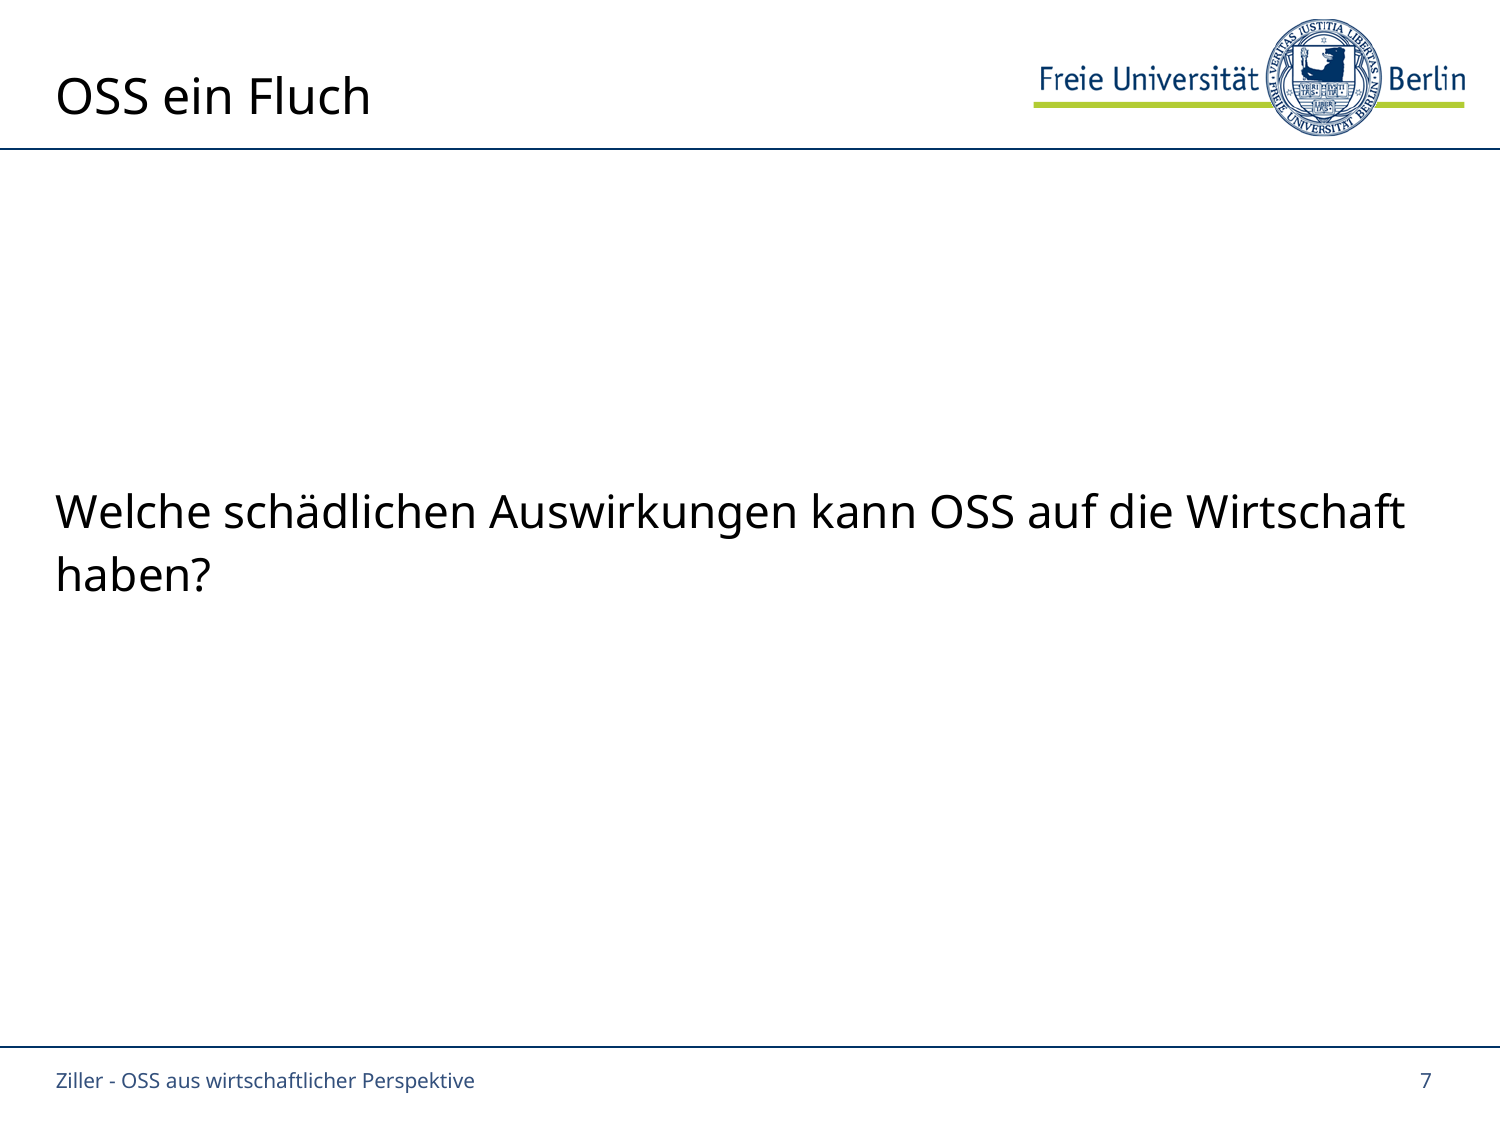

# OSS ein Fluch
Welche schädlichen Auswirkungen kann OSS auf die Wirtschaft haben?
Ziller - OSS aus wirtschaftlicher Perspektive
7